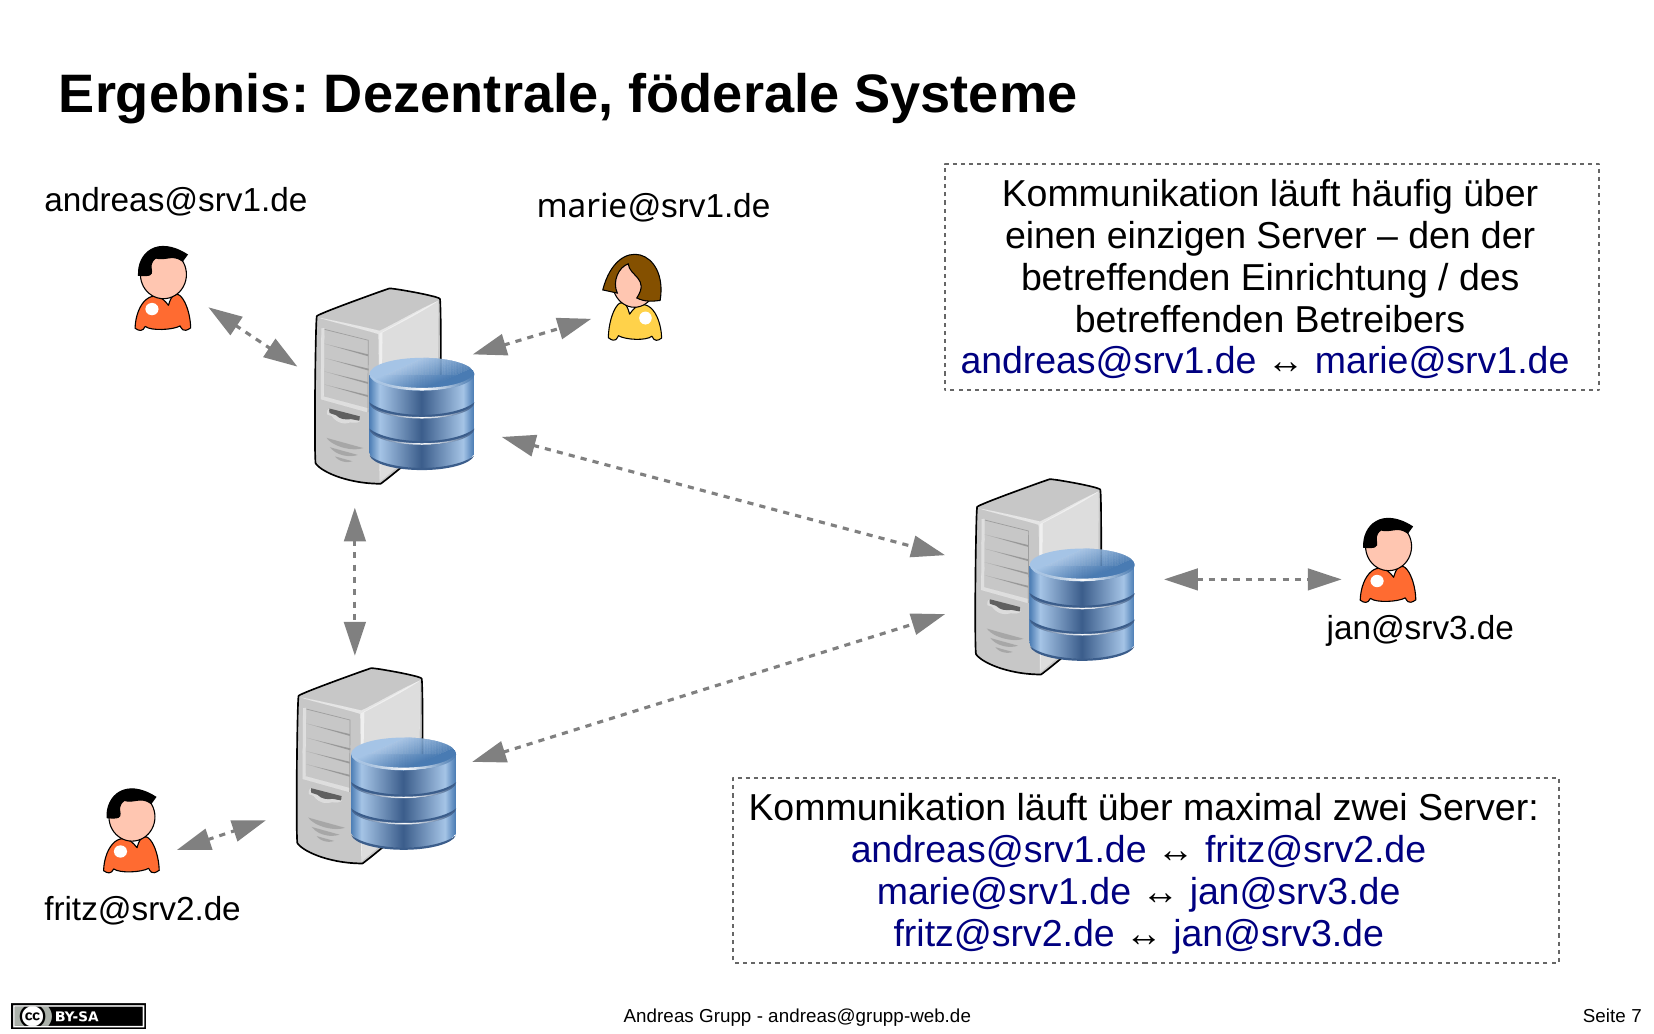

# Ergebnis: Dezentrale, föderale Systeme
Kommunikation läuft häufig über einen einzigen Server – den der betreffenden Einrichtung / des betreffenden Betreibers
andreas@srv1.de ↔ marie@srv1.de
andreas@srv1.de
marie@srv1.de
jan@srv3.de
Kommunikation läuft über maximal zwei Server:
andreas@srv1.de ↔ fritz@srv2.de
marie@srv1.de ↔ jan@srv3.de
fritz@srv2.de ↔ jan@srv3.de
fritz@srv2.de
Andreas Grupp - andreas@grupp-web.de
7